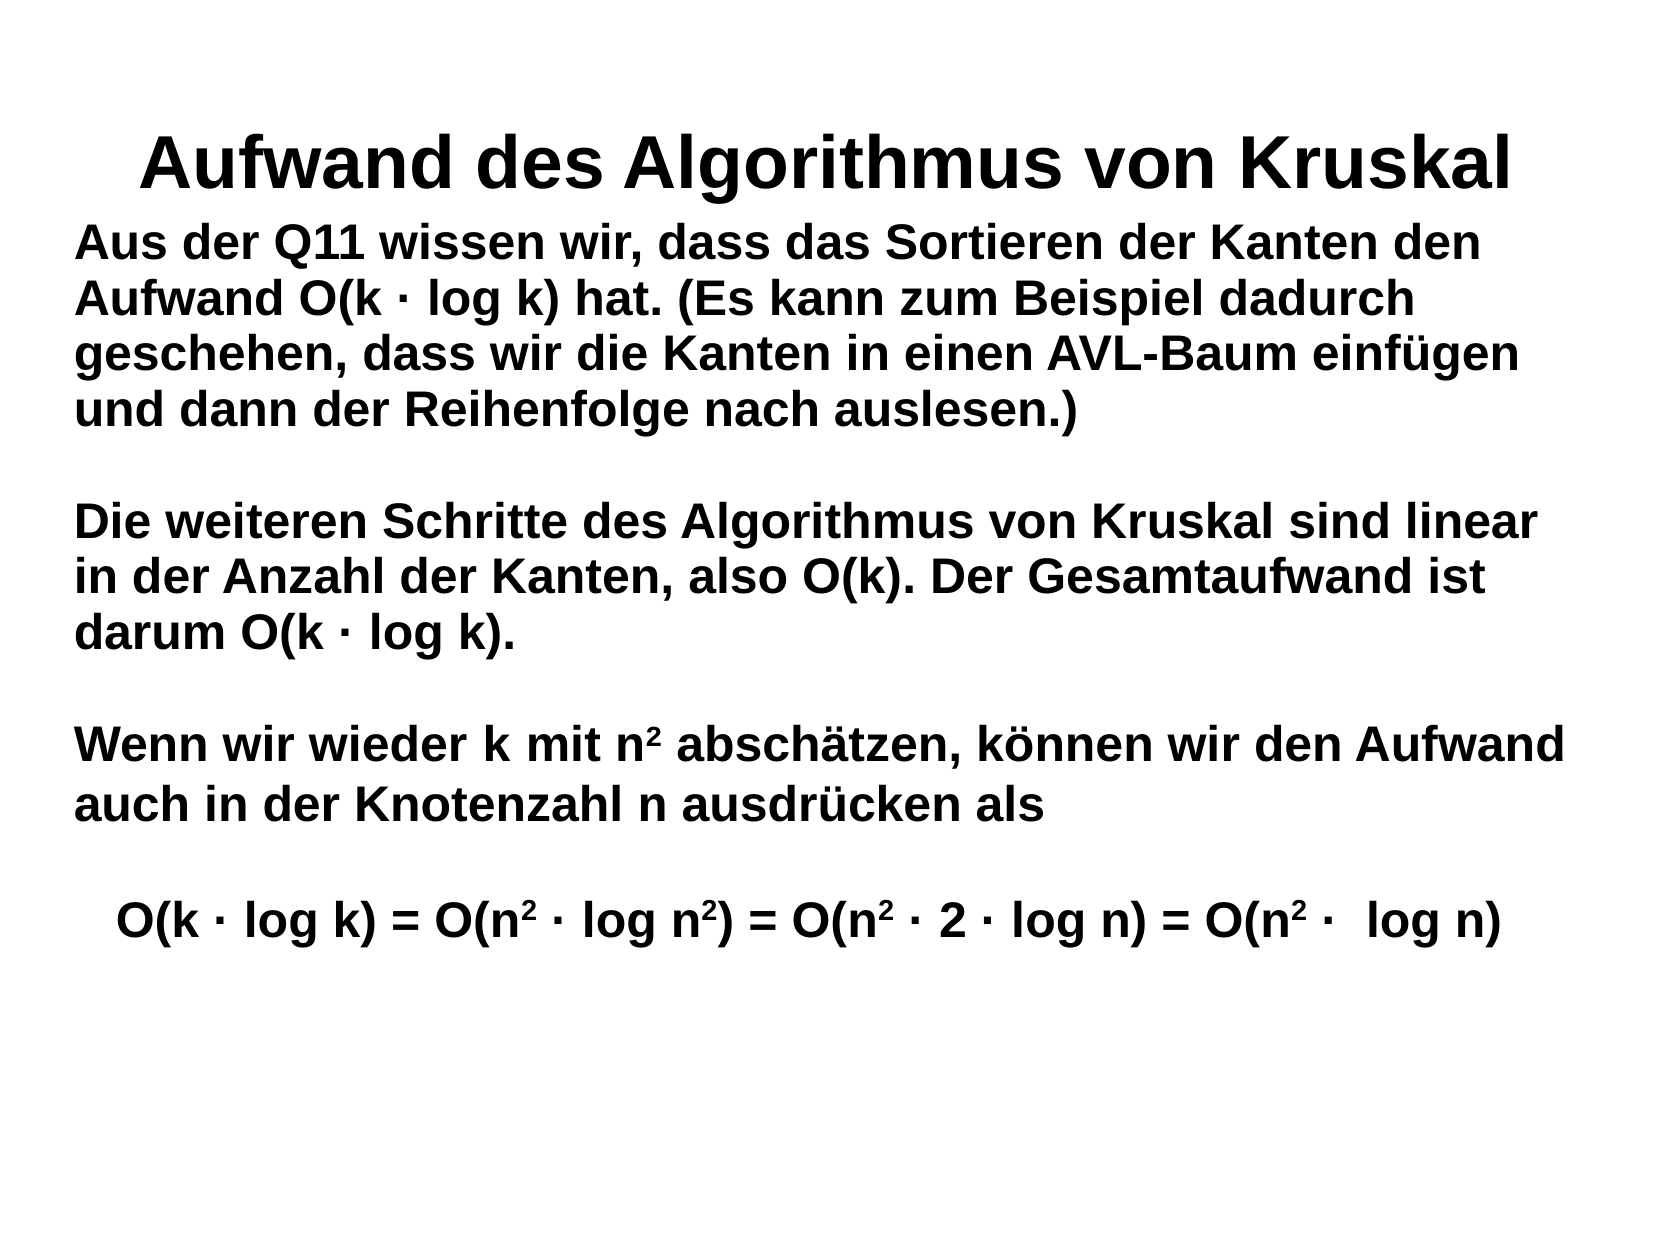

# Aufwand des Algorithmus von Kruskal
Aus der Q11 wissen wir, dass das Sortieren der Kanten den Aufwand O(k · log k) hat. (Es kann zum Beispiel dadurch geschehen, dass wir die Kanten in einen AVL-Baum einfügen und dann der Reihenfolge nach auslesen.)
Die weiteren Schritte des Algorithmus von Kruskal sind linear in der Anzahl der Kanten, also O(k). Der Gesamtaufwand ist darum O(k · log k).
Wenn wir wieder k mit n2 abschätzen, können wir den Aufwand auch in der Knotenzahl n ausdrücken als
 O(k · log k) = O(n2 · log n2) = O(n2 · 2 · log n) = O(n2 · log n)